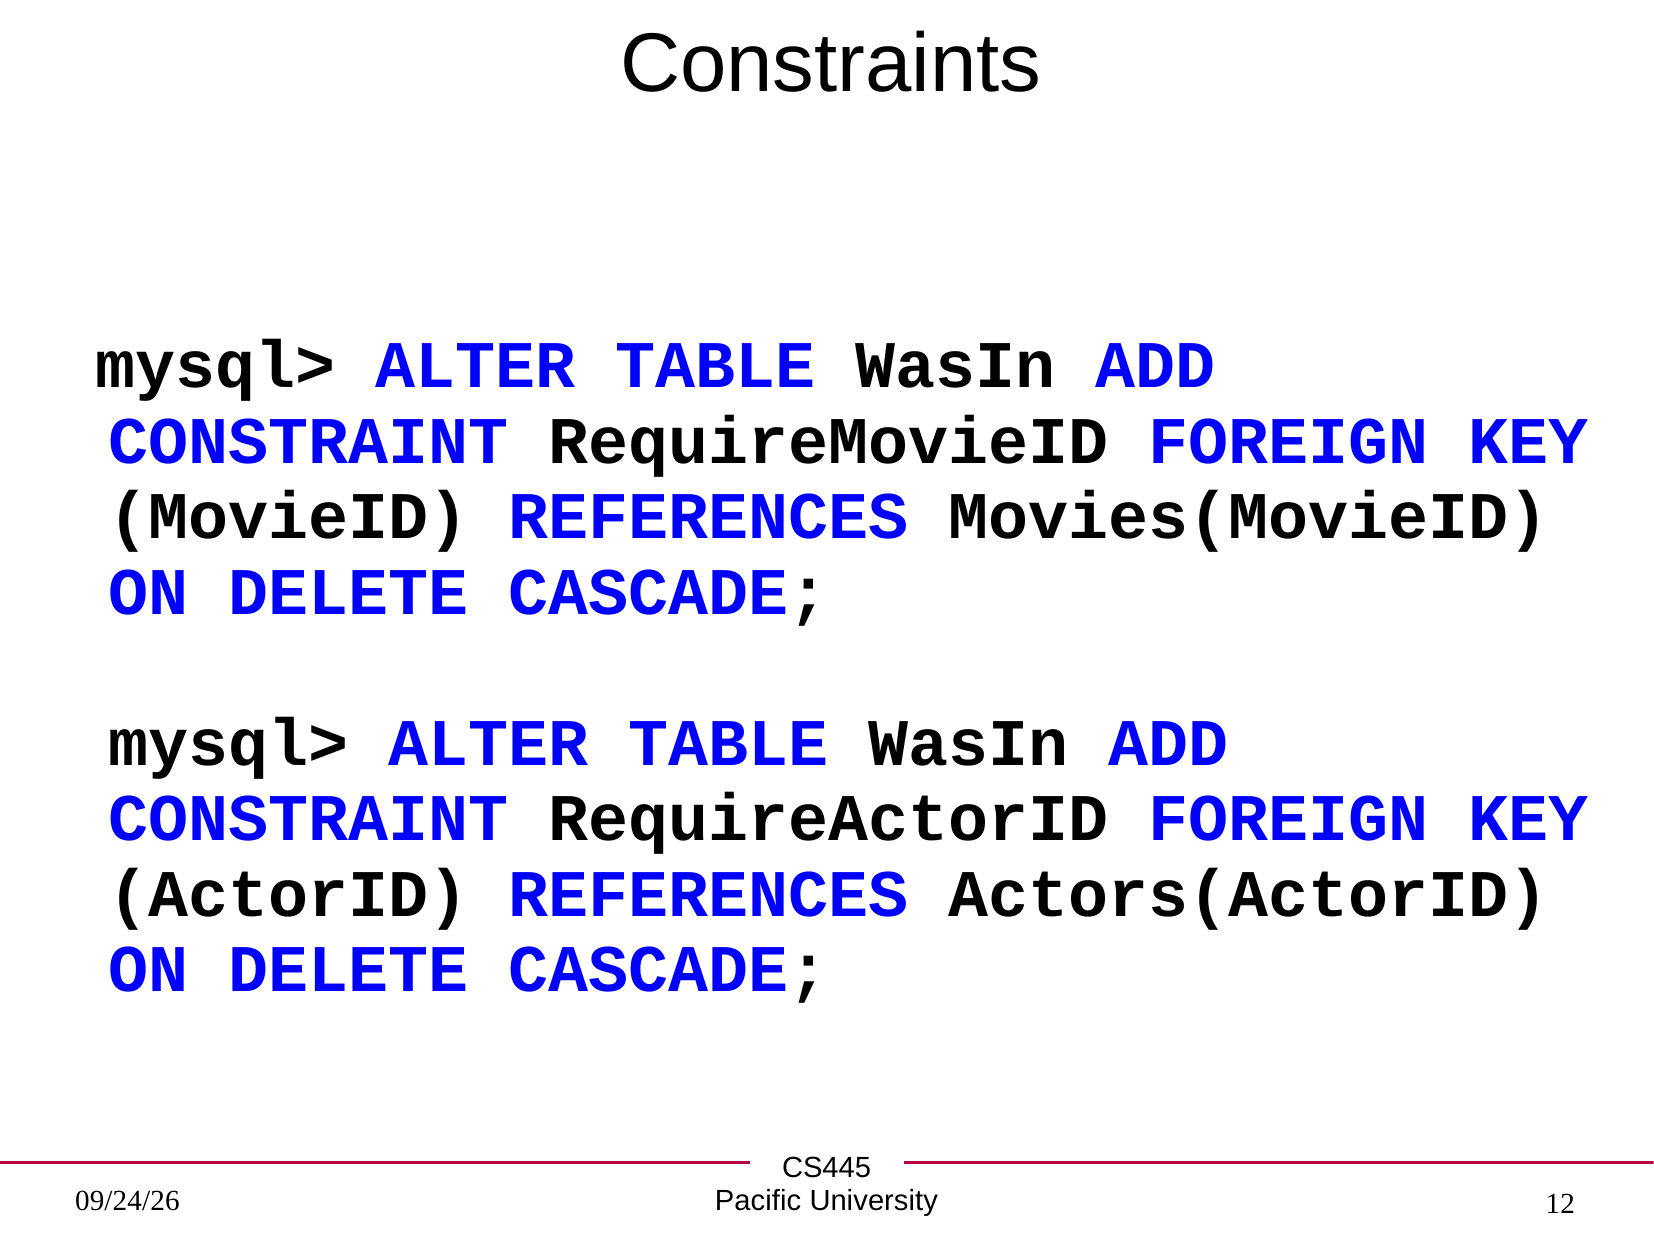

# Constraints
 mysql> ALTER TABLE WasIn ADD CONSTRAINT RequireMovieID FOREIGN KEY (MovieID) REFERENCES Movies(MovieID) ON DELETE CASCADE;
mysql> ALTER TABLE WasIn ADD CONSTRAINT RequireActorID FOREIGN KEY (ActorID) REFERENCES Actors(ActorID) ON DELETE CASCADE;